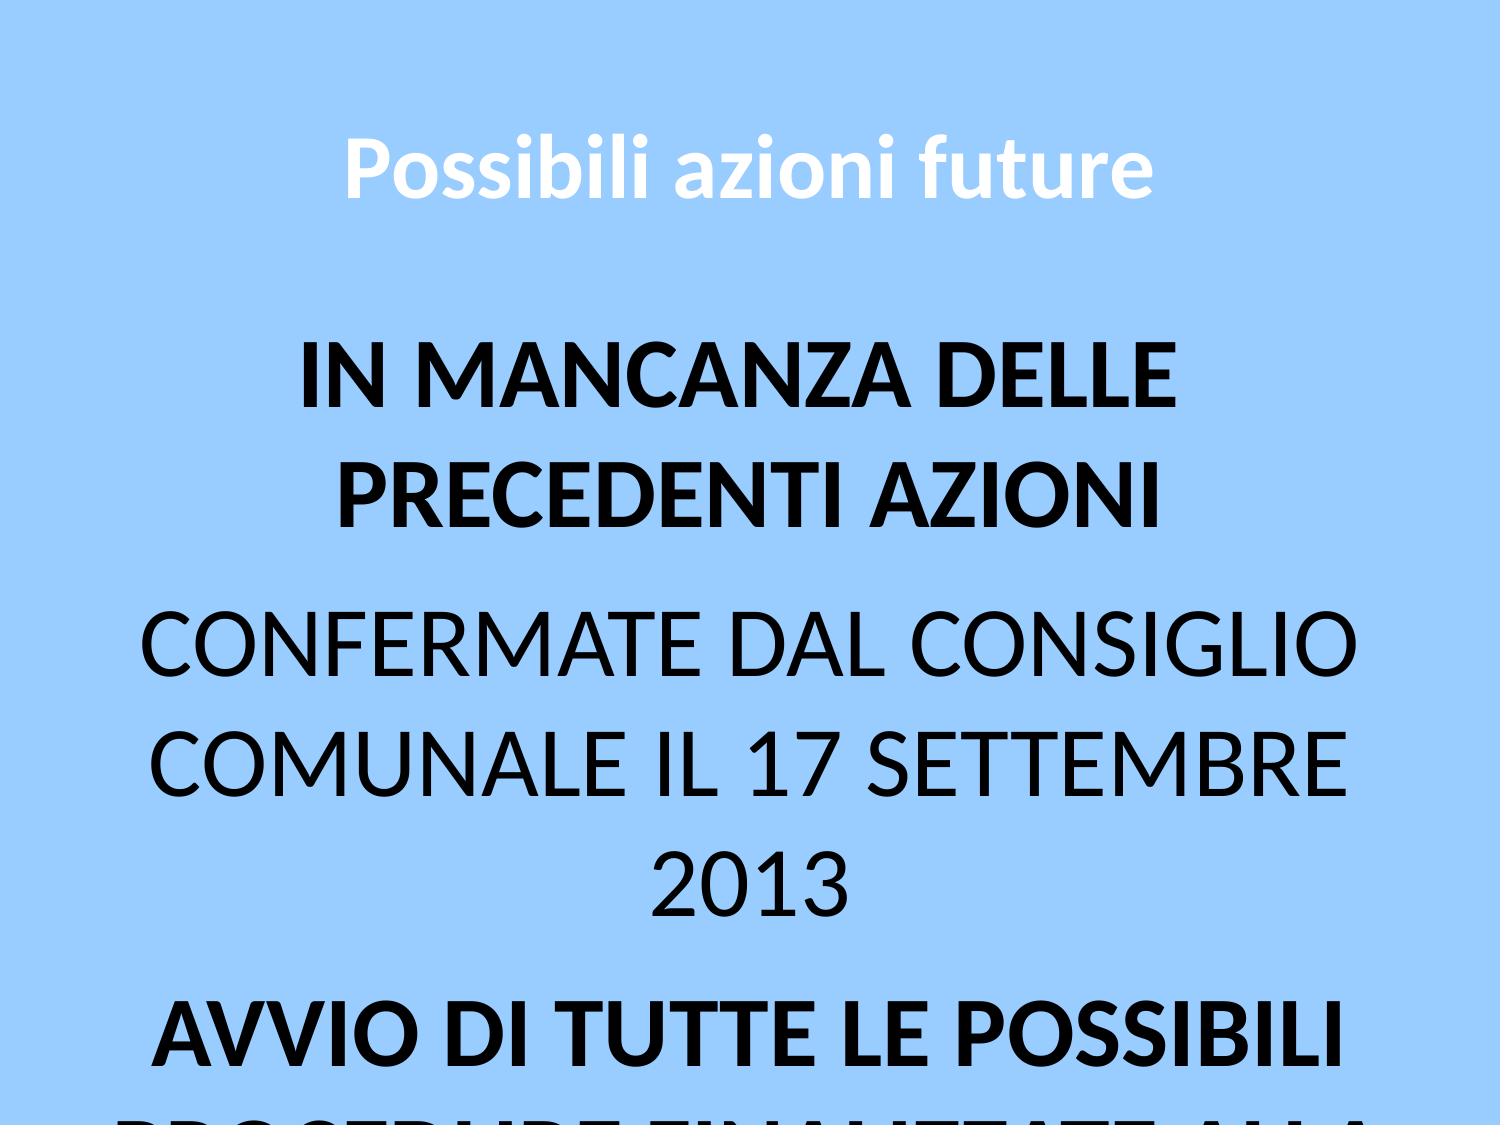

# Possibili azioni future
IN MANCANZA DELLE
PRECEDENTI AZIONI
CONFERMATE DAL CONSIGLIO COMUNALE IL 17 SETTEMBRE 2013
AVVIO DI TUTTE LE POSSIBILI PROCEDURE FINALIZZATE ALLA SOLUZIONE DEI PROBLEMI INDICATI